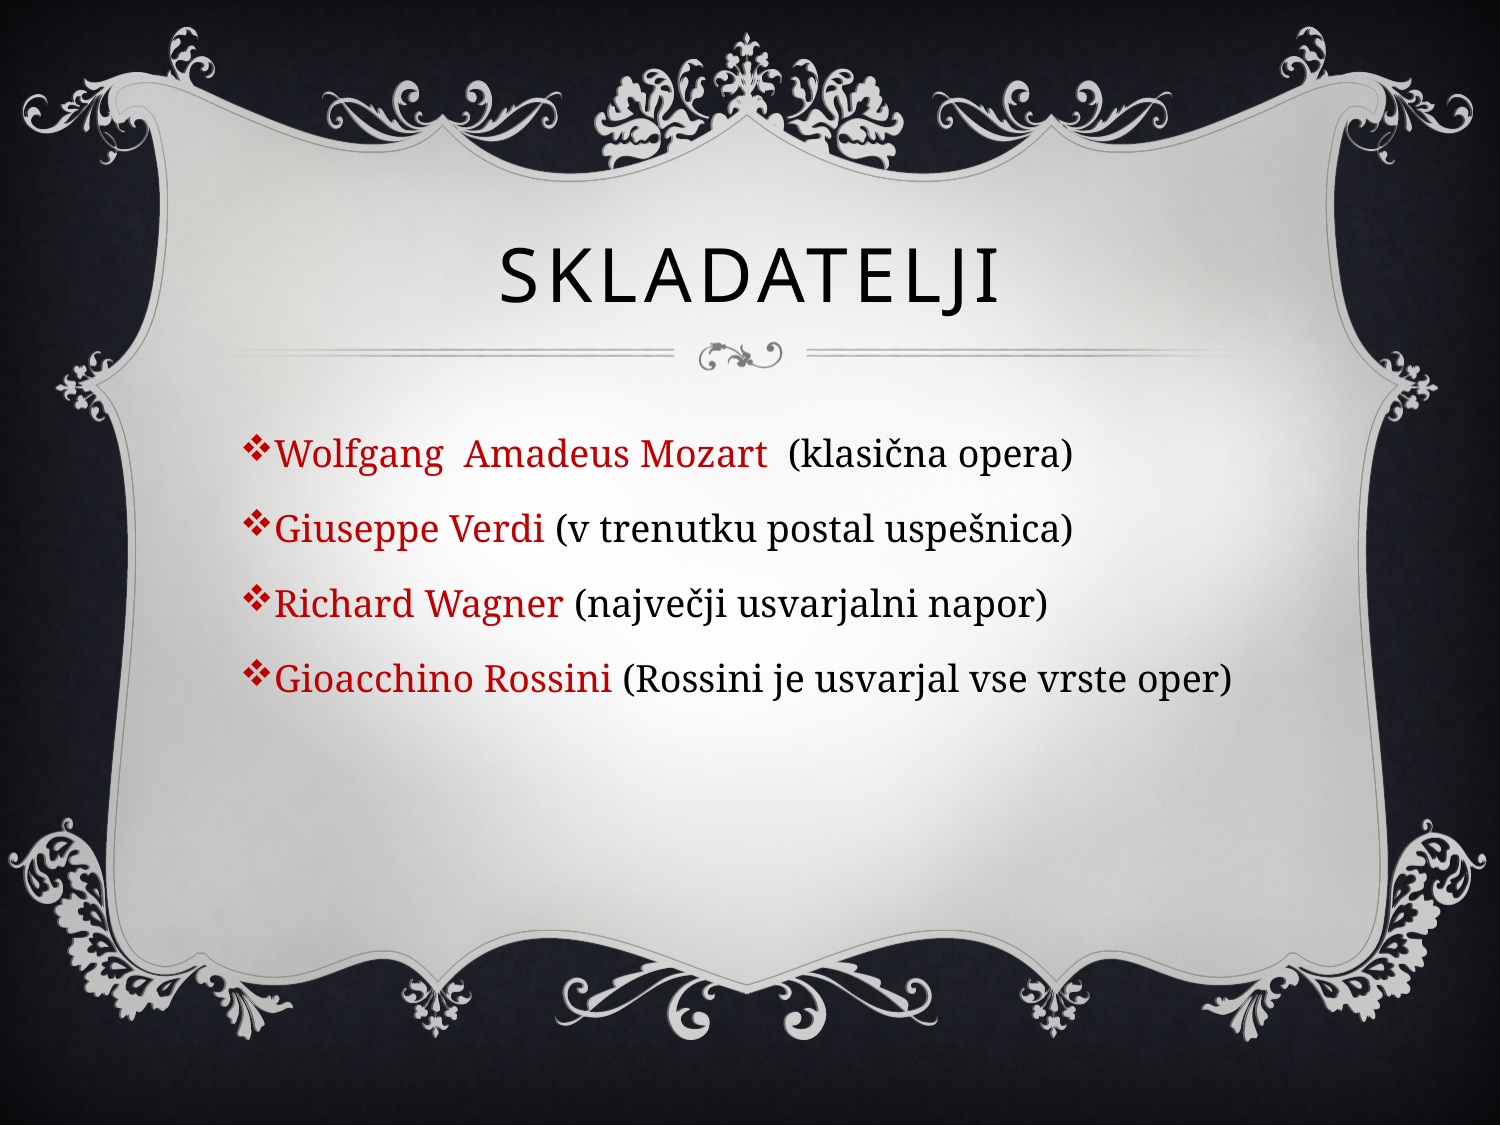

# Skladatelji
Wolfgang Amadeus Mozart (klasična opera)
Giuseppe Verdi (v trenutku postal uspešnica)
Richard Wagner (največji usvarjalni napor)
Gioacchino Rossini (Rossini je usvarjal vse vrste oper)